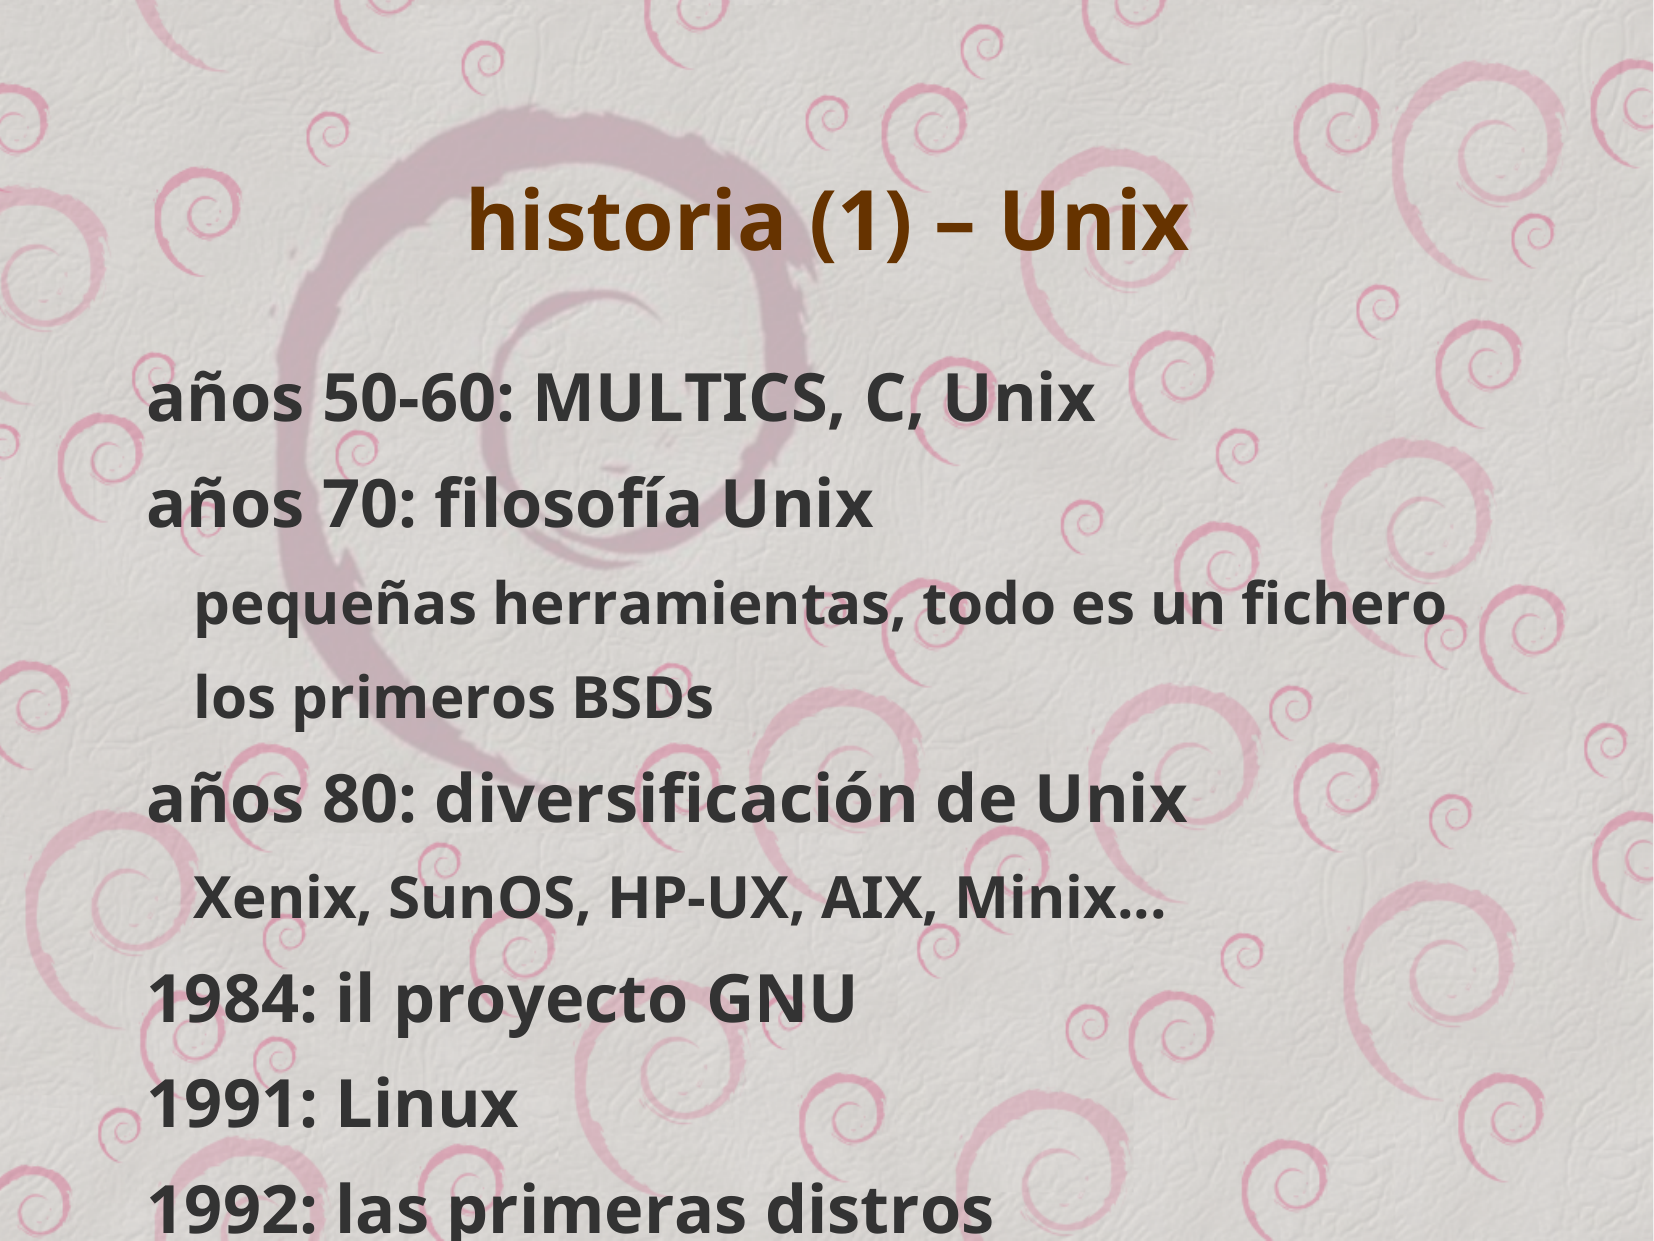

# historia (1) – Unix
años 50-60: MULTICS, C, Unix
años 70: filosofía Unix
pequeñas herramientas, todo es un fichero
los primeros BSDs
años 80: diversificación de Unix
Xenix, SunOS, HP-UX, AIX, Minix...
1984: il proyecto GNU
1991: Linux
1992: las primeras distros